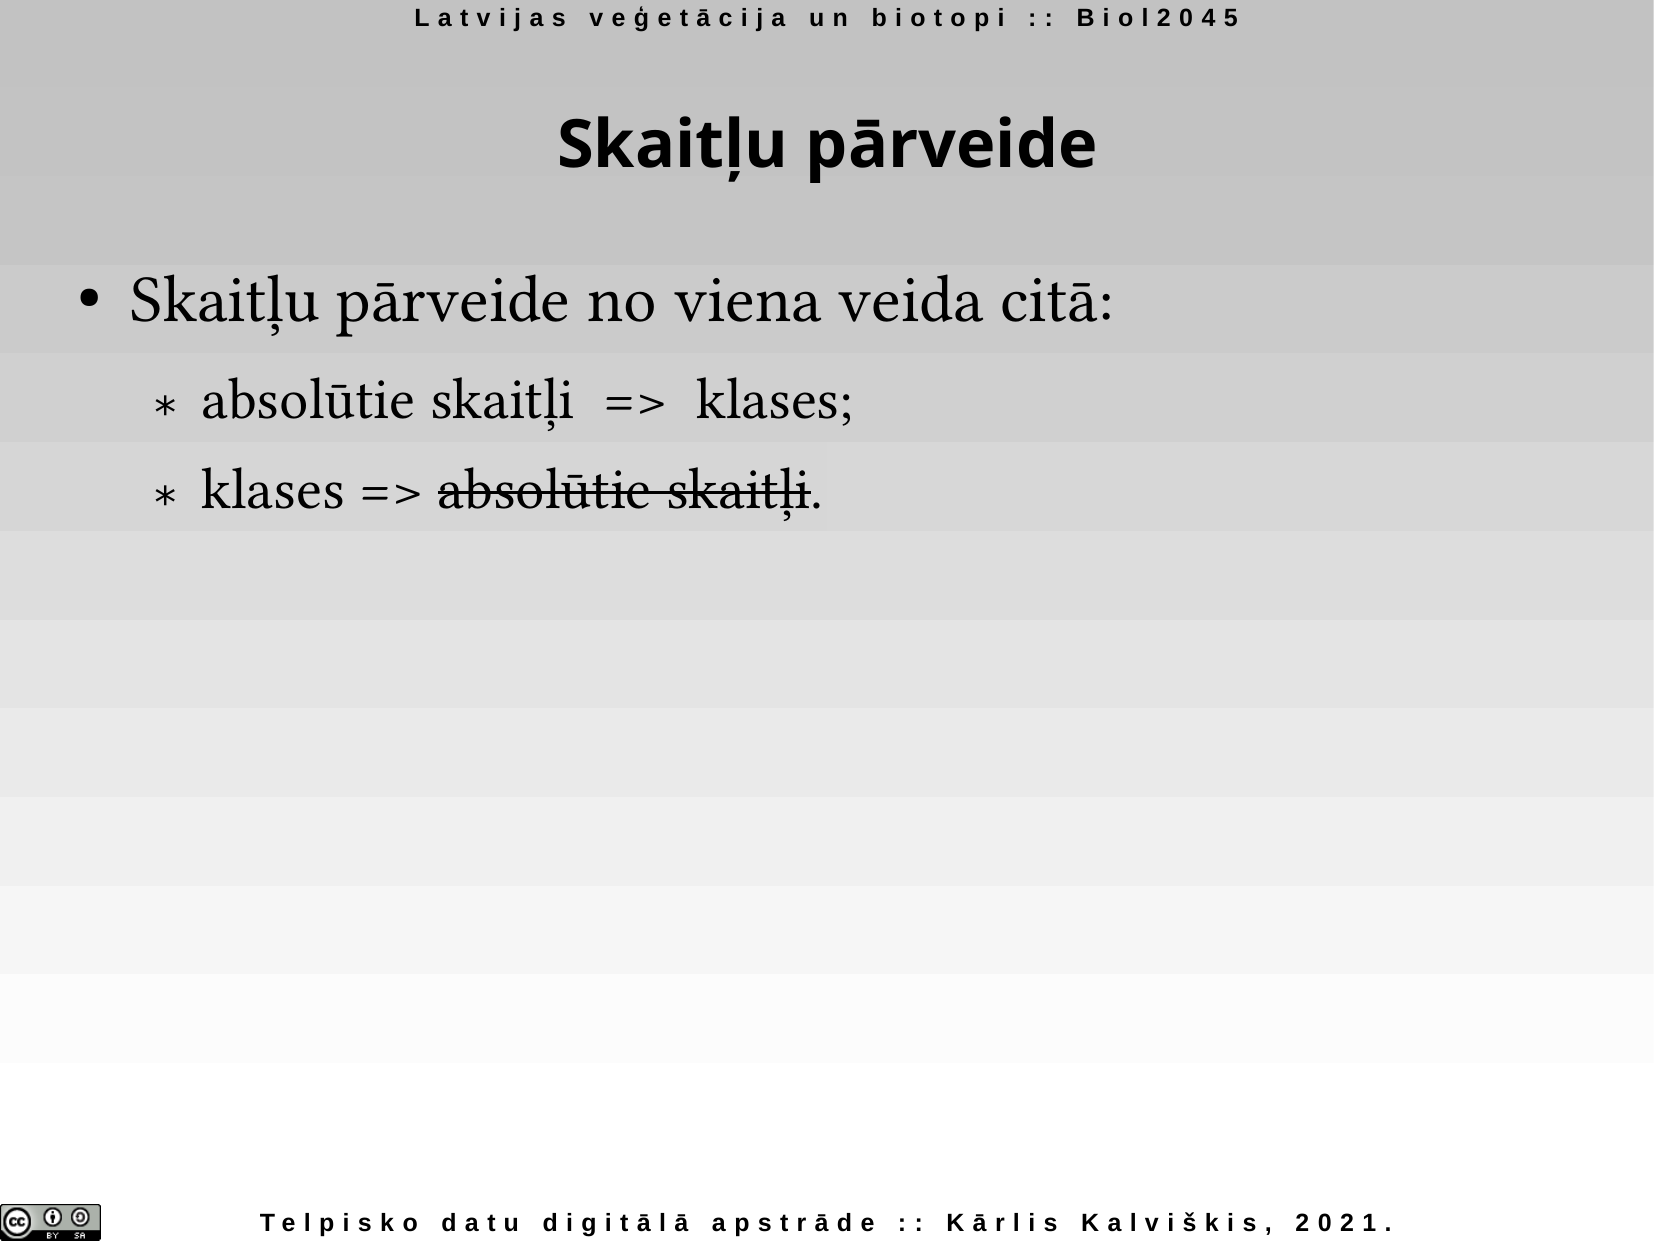

# Skaitļu pārveide
Skaitļu pārveide no viena veida citā:
absolūtie skaitļi => klases;
klases => absolūtie skaitļi.